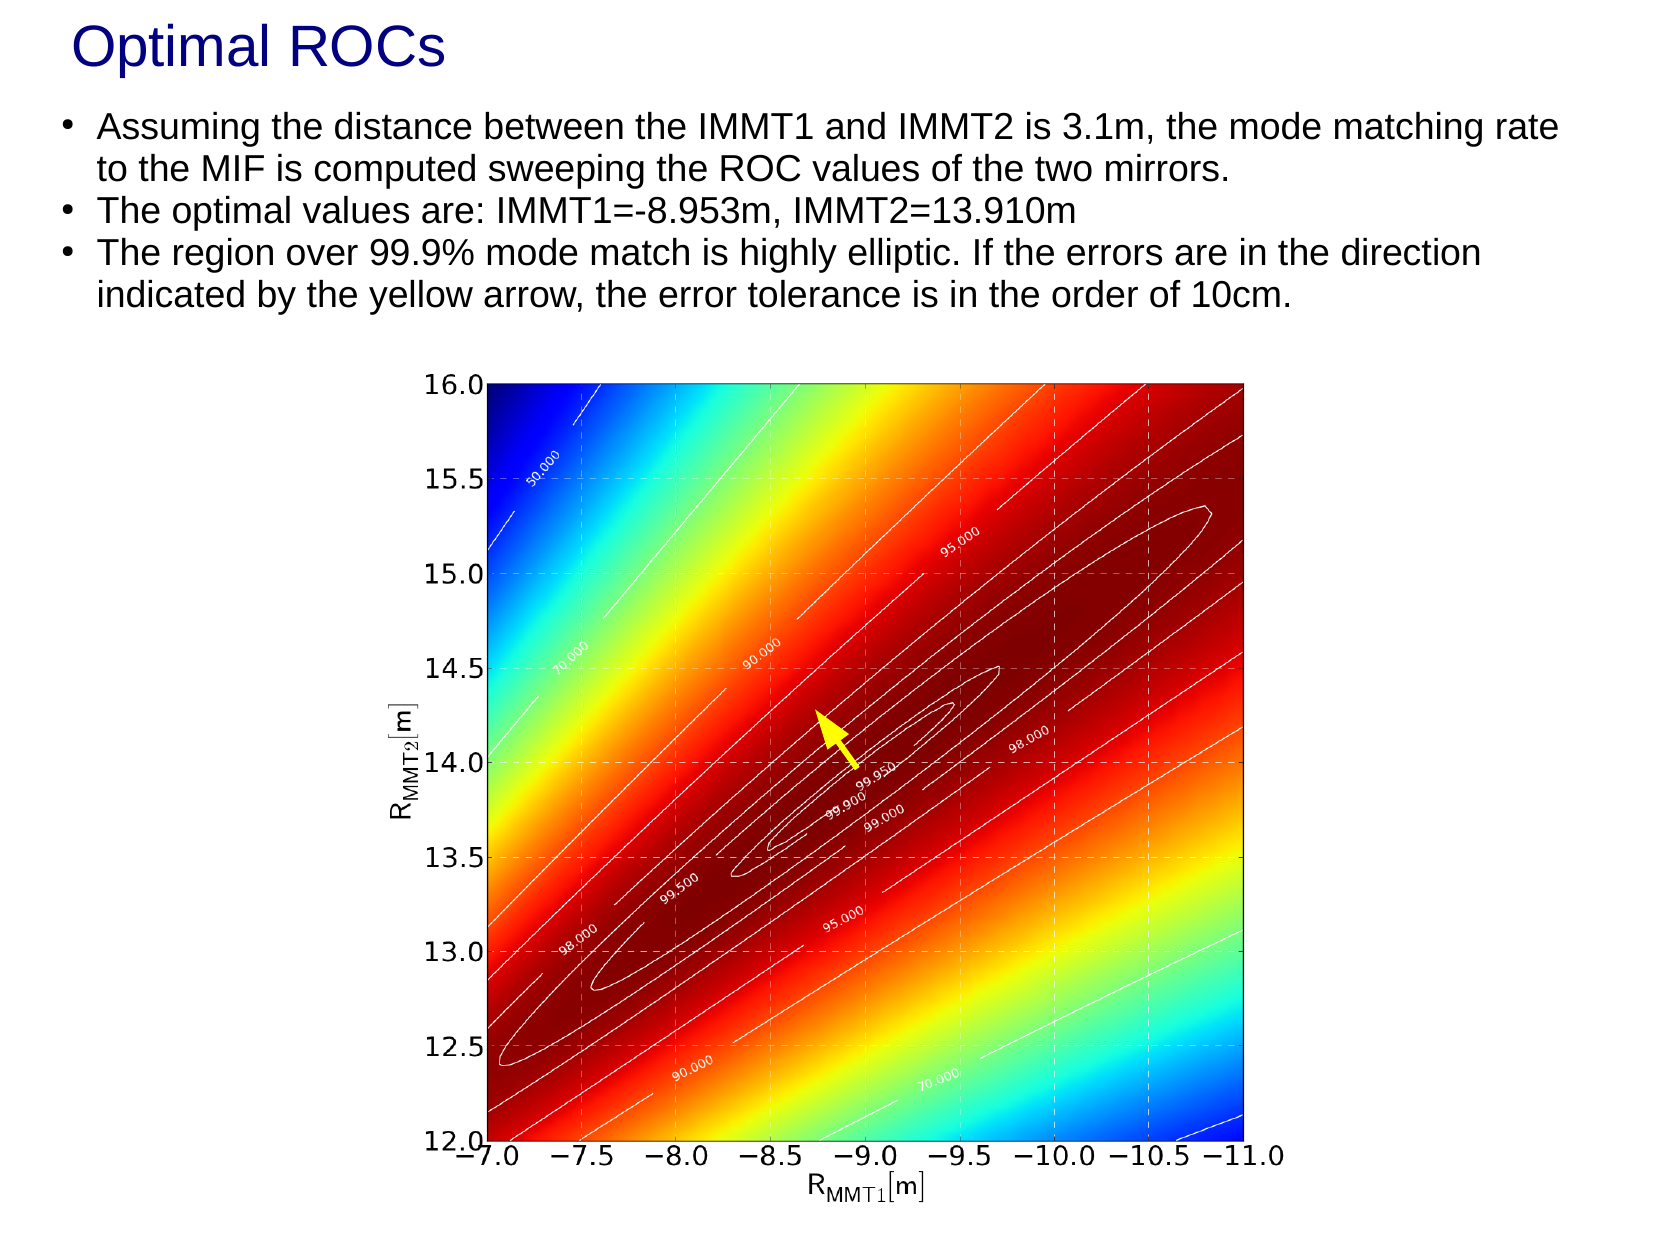

Optimal ROCs
Assuming the distance between the IMMT1 and IMMT2 is 3.1m, the mode matching rate
to the MIF is computed sweeping the ROC values of the two mirrors.
The optimal values are: IMMT1=-8.953m, IMMT2=13.910m
The region over 99.9% mode match is highly elliptic. If the errors are in the direction indicated by the yellow arrow, the error tolerance is in the order of 10cm.